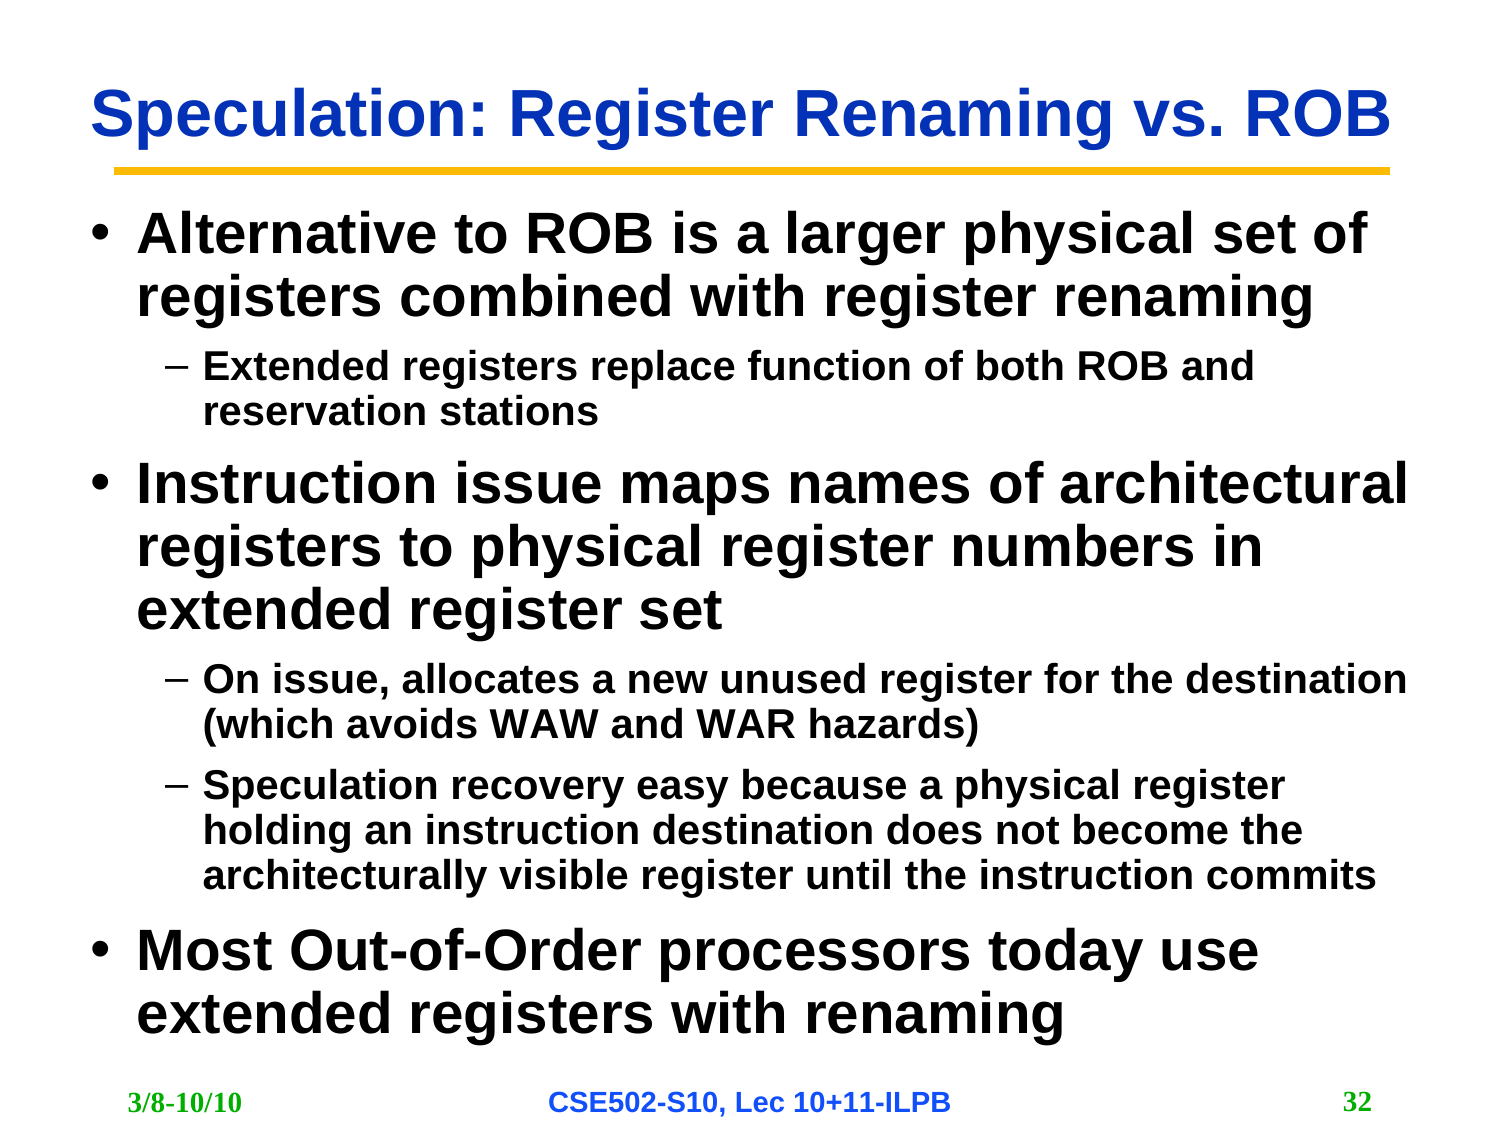

# Speculation: Register Renaming vs. ROB
Alternative to ROB is a larger physical set of registers combined with register renaming
Extended registers replace function of both ROB and reservation stations
Instruction issue maps names of architectural registers to physical register numbers in extended register set
On issue, allocates a new unused register for the destination
(which avoids WAW and WAR hazards)
Speculation recovery easy because a physical register holding an instruction destination does not become the architecturally visible register until the instruction commits
Most Out-of-Order processors today use extended registers with renaming
3/8-10/10
CSE502-S10, Lec 10+11-ILPB